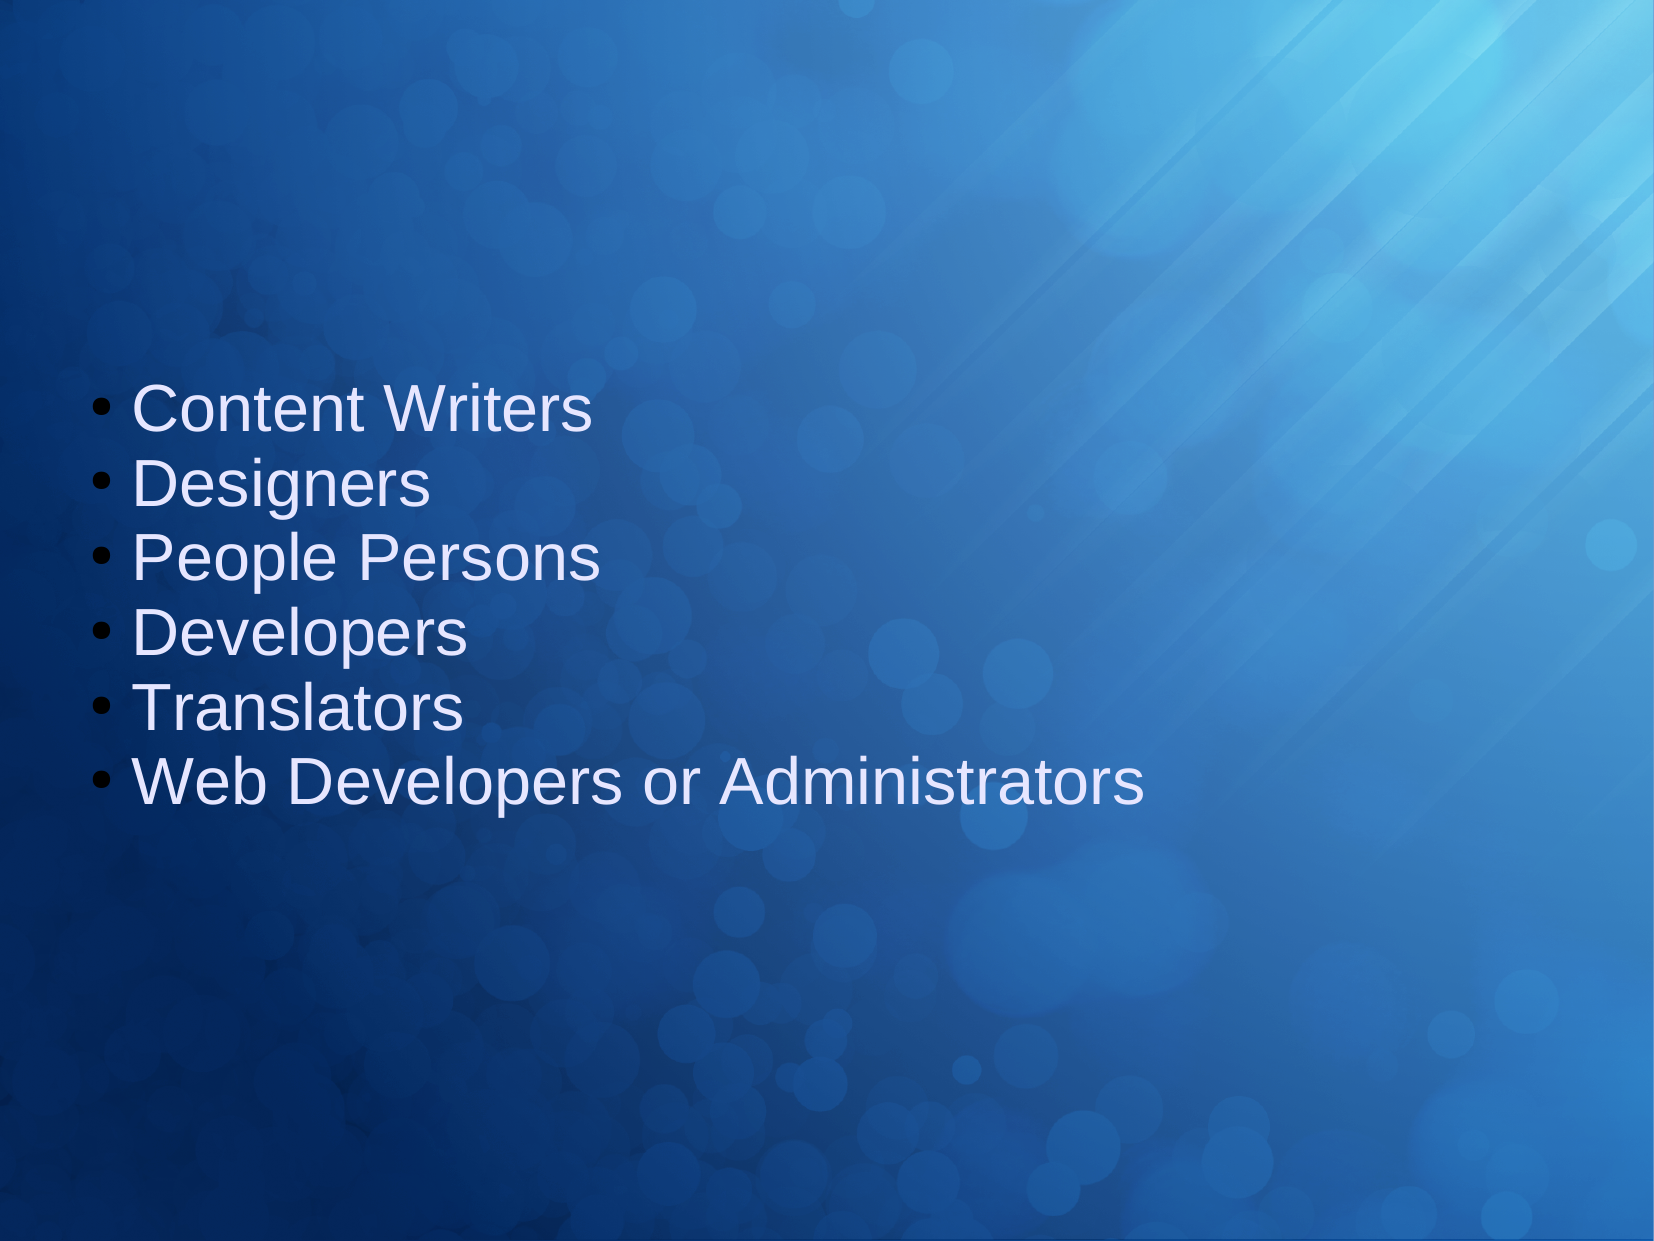

Content Writers
 Designers
 People Persons
 Developers
 Translators
 Web Developers or Administrators